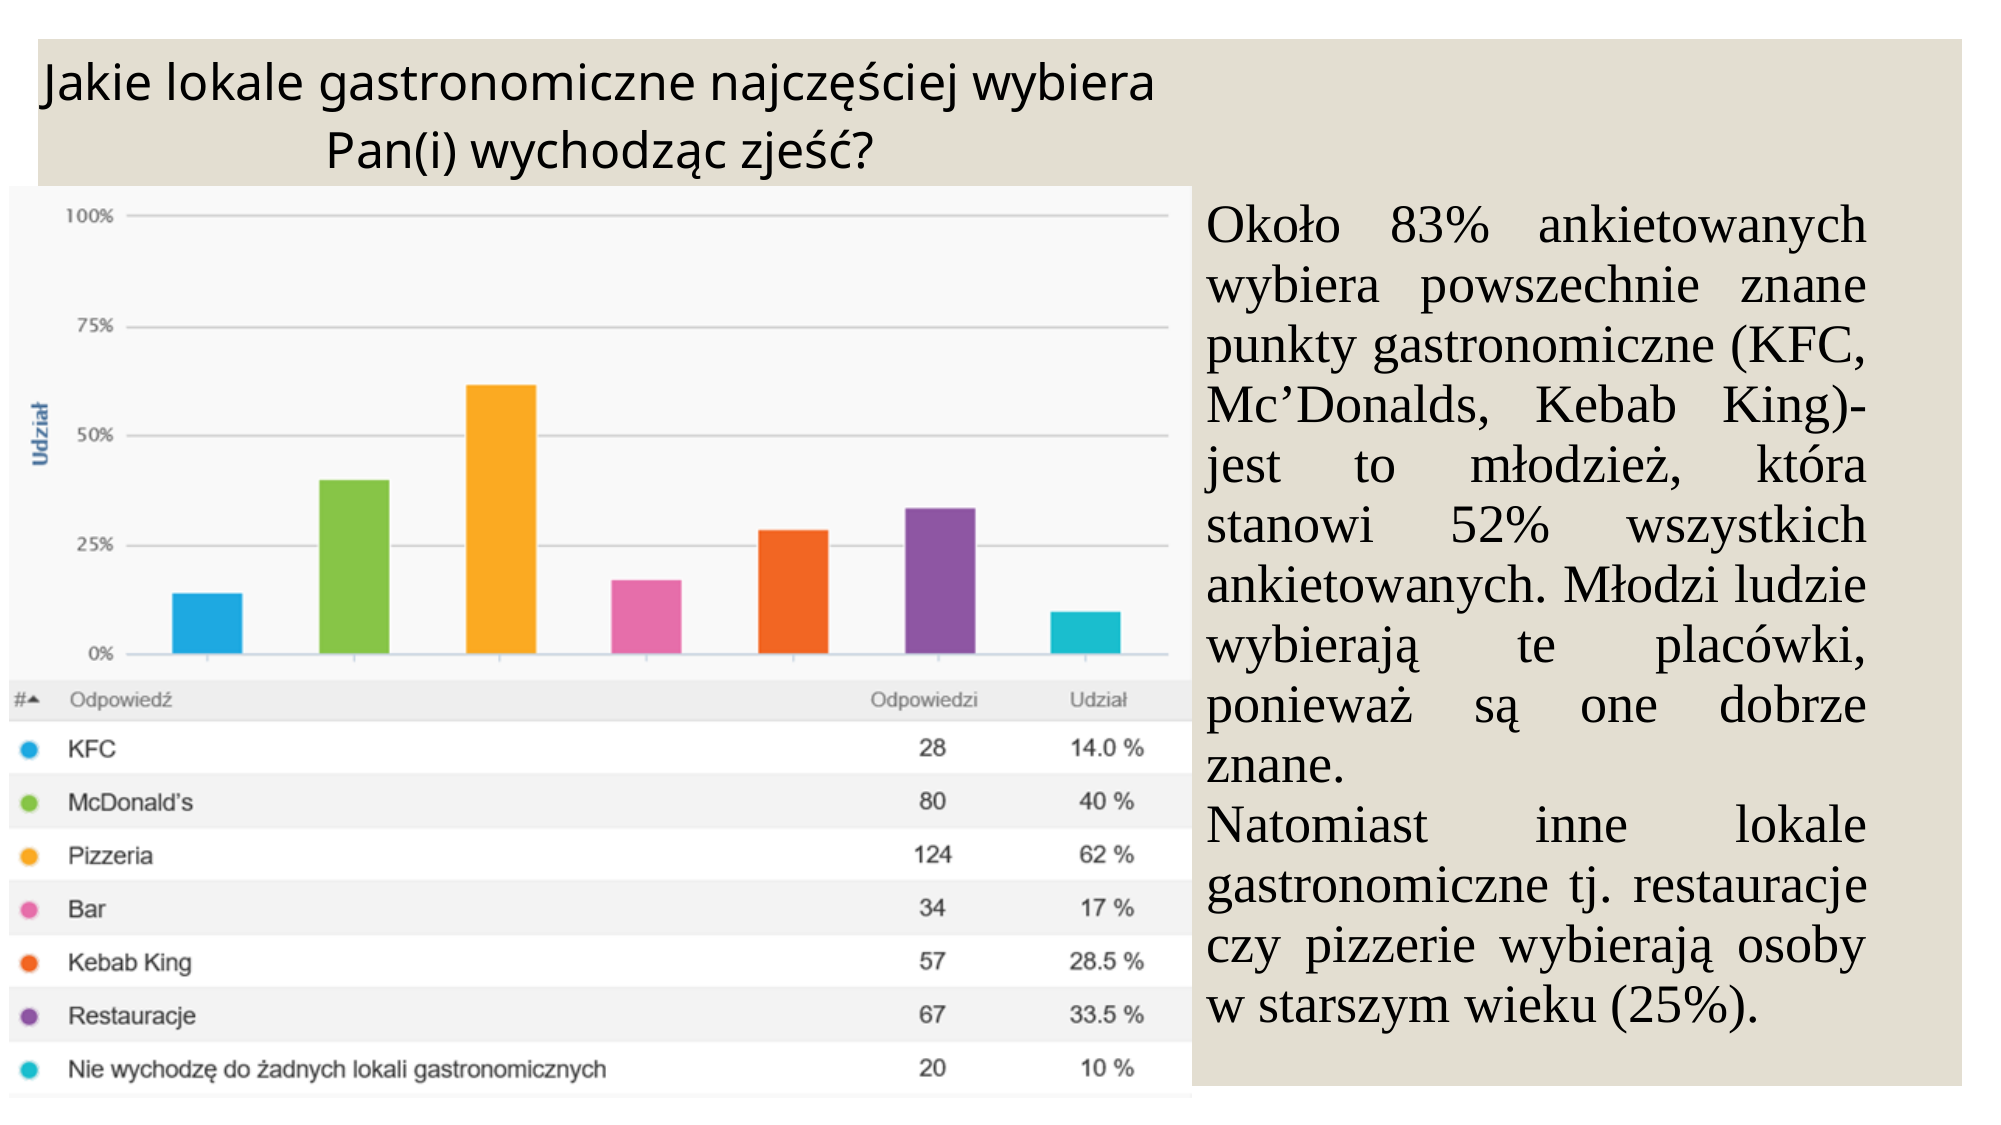

Jakie lokale gastronomiczne najczęściej wybiera Pan(i) wychodząc zjeść?
Około 83% ankietowanych wybiera powszechnie znane punkty gastronomiczne (KFC, Mc’Donalds, Kebab King)-jest to młodzież, która stanowi 52% wszystkich ankietowanych. Młodzi ludzie wybierają te placówki, ponieważ są one dobrze znane.
Natomiast inne lokale gastronomiczne tj. restauracje czy pizzerie wybierają osoby w starszym wieku (25%).